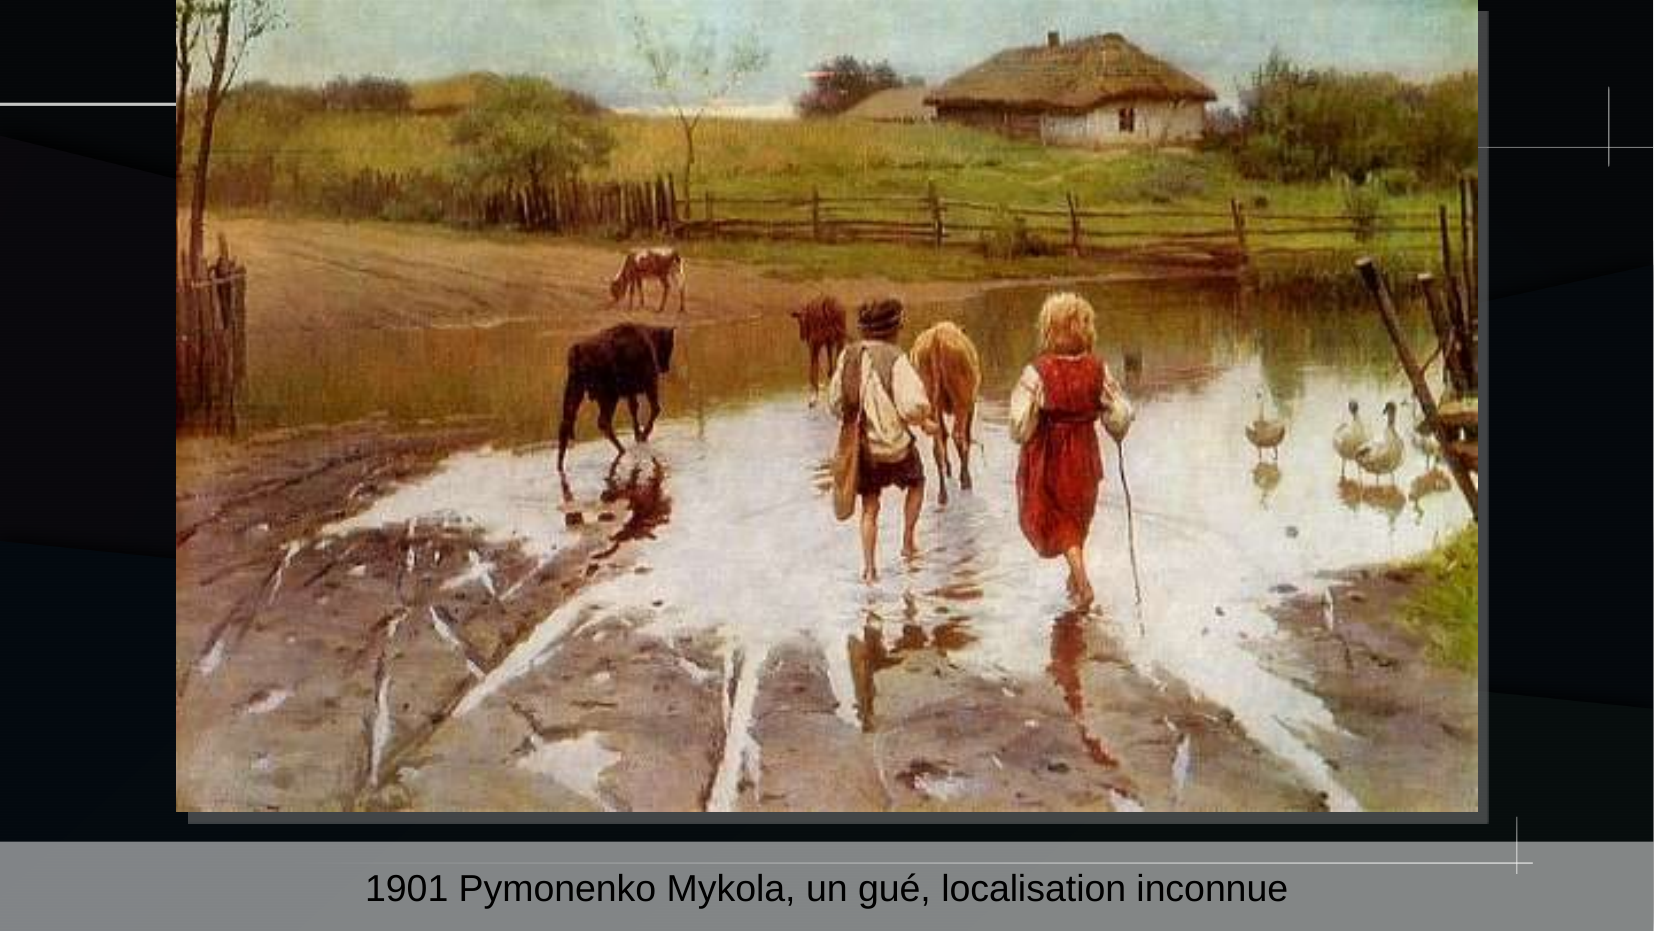

1901 Pymonenko Mykola, un gué, localisation inconnue